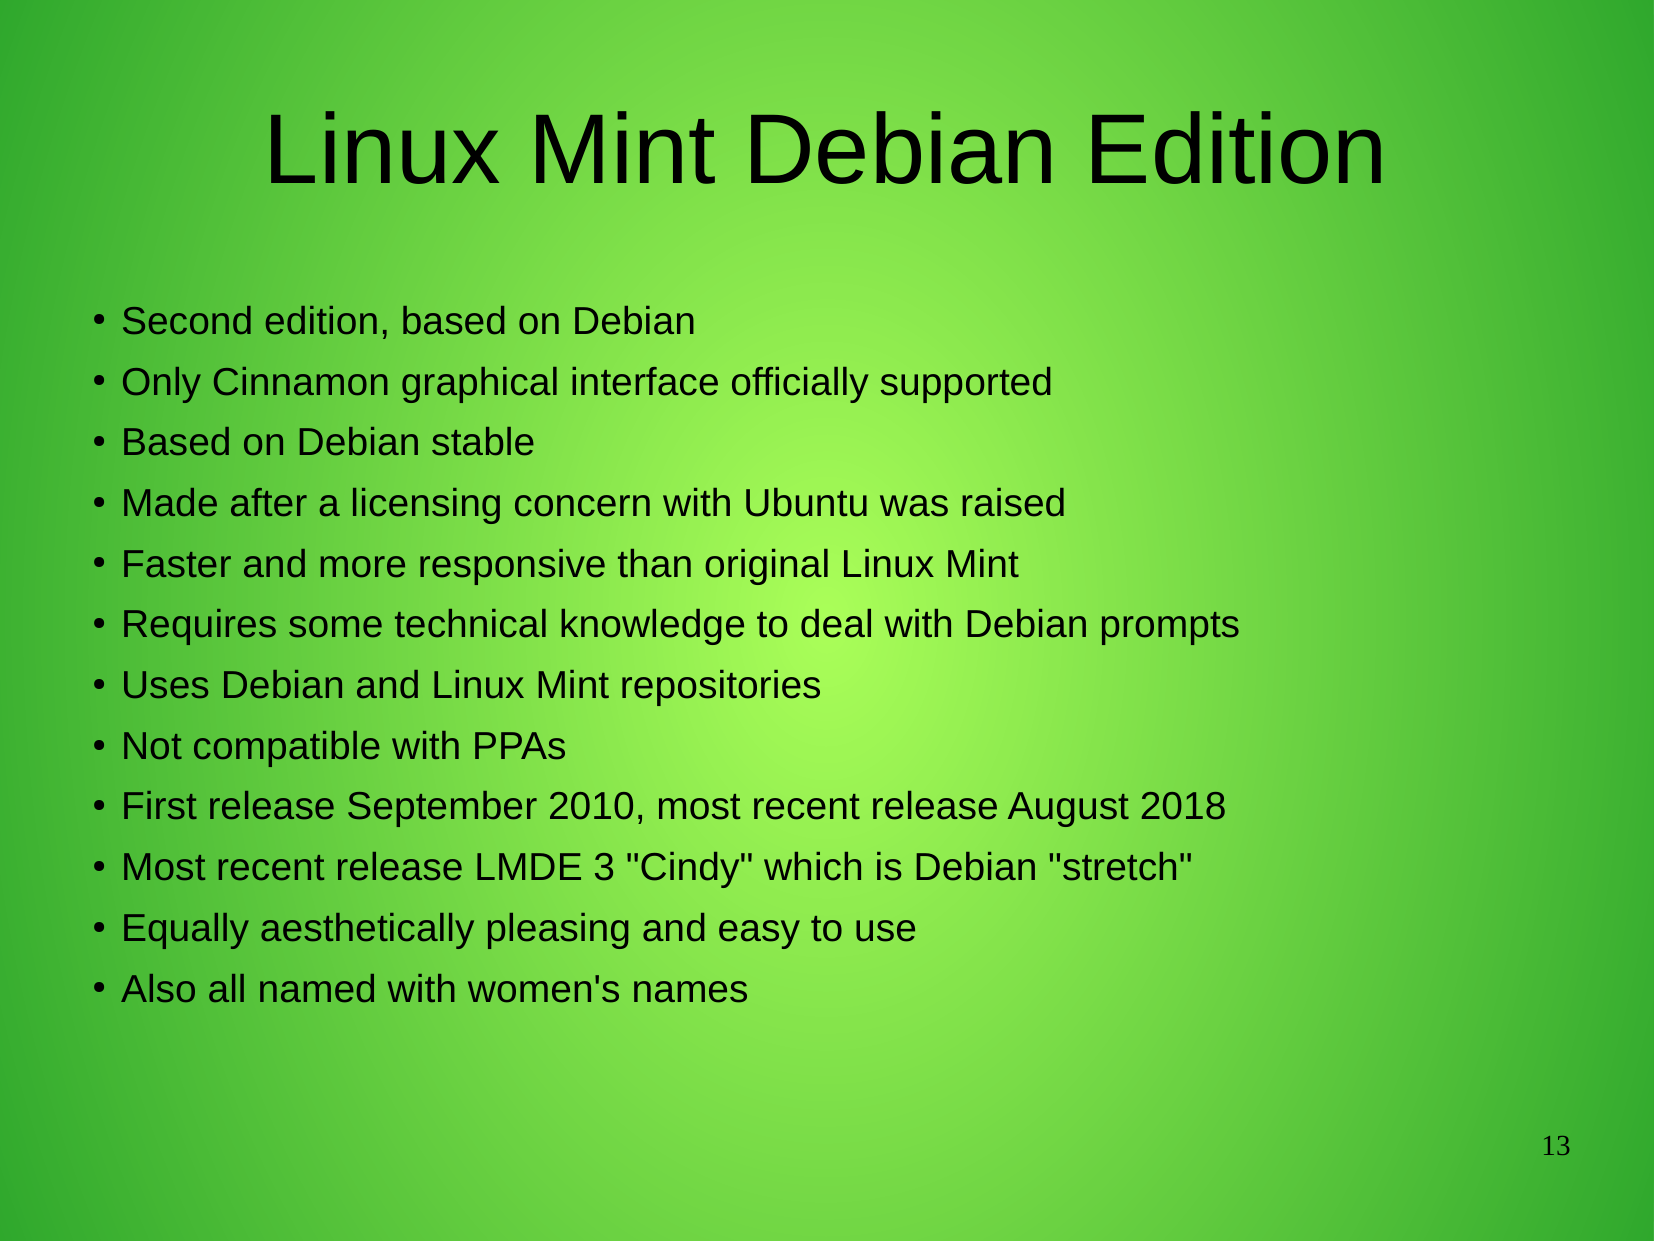

# Linux Mint Debian Edition
Second edition, based on Debian
Only Cinnamon graphical interface officially supported
Based on Debian stable
Made after a licensing concern with Ubuntu was raised
Faster and more responsive than original Linux Mint
Requires some technical knowledge to deal with Debian prompts
Uses Debian and Linux Mint repositories
Not compatible with PPAs
First release September 2010, most recent release August 2018
Most recent release LMDE 3 "Cindy" which is Debian "stretch"
Equally aesthetically pleasing and easy to use
Also all named with women's names
13